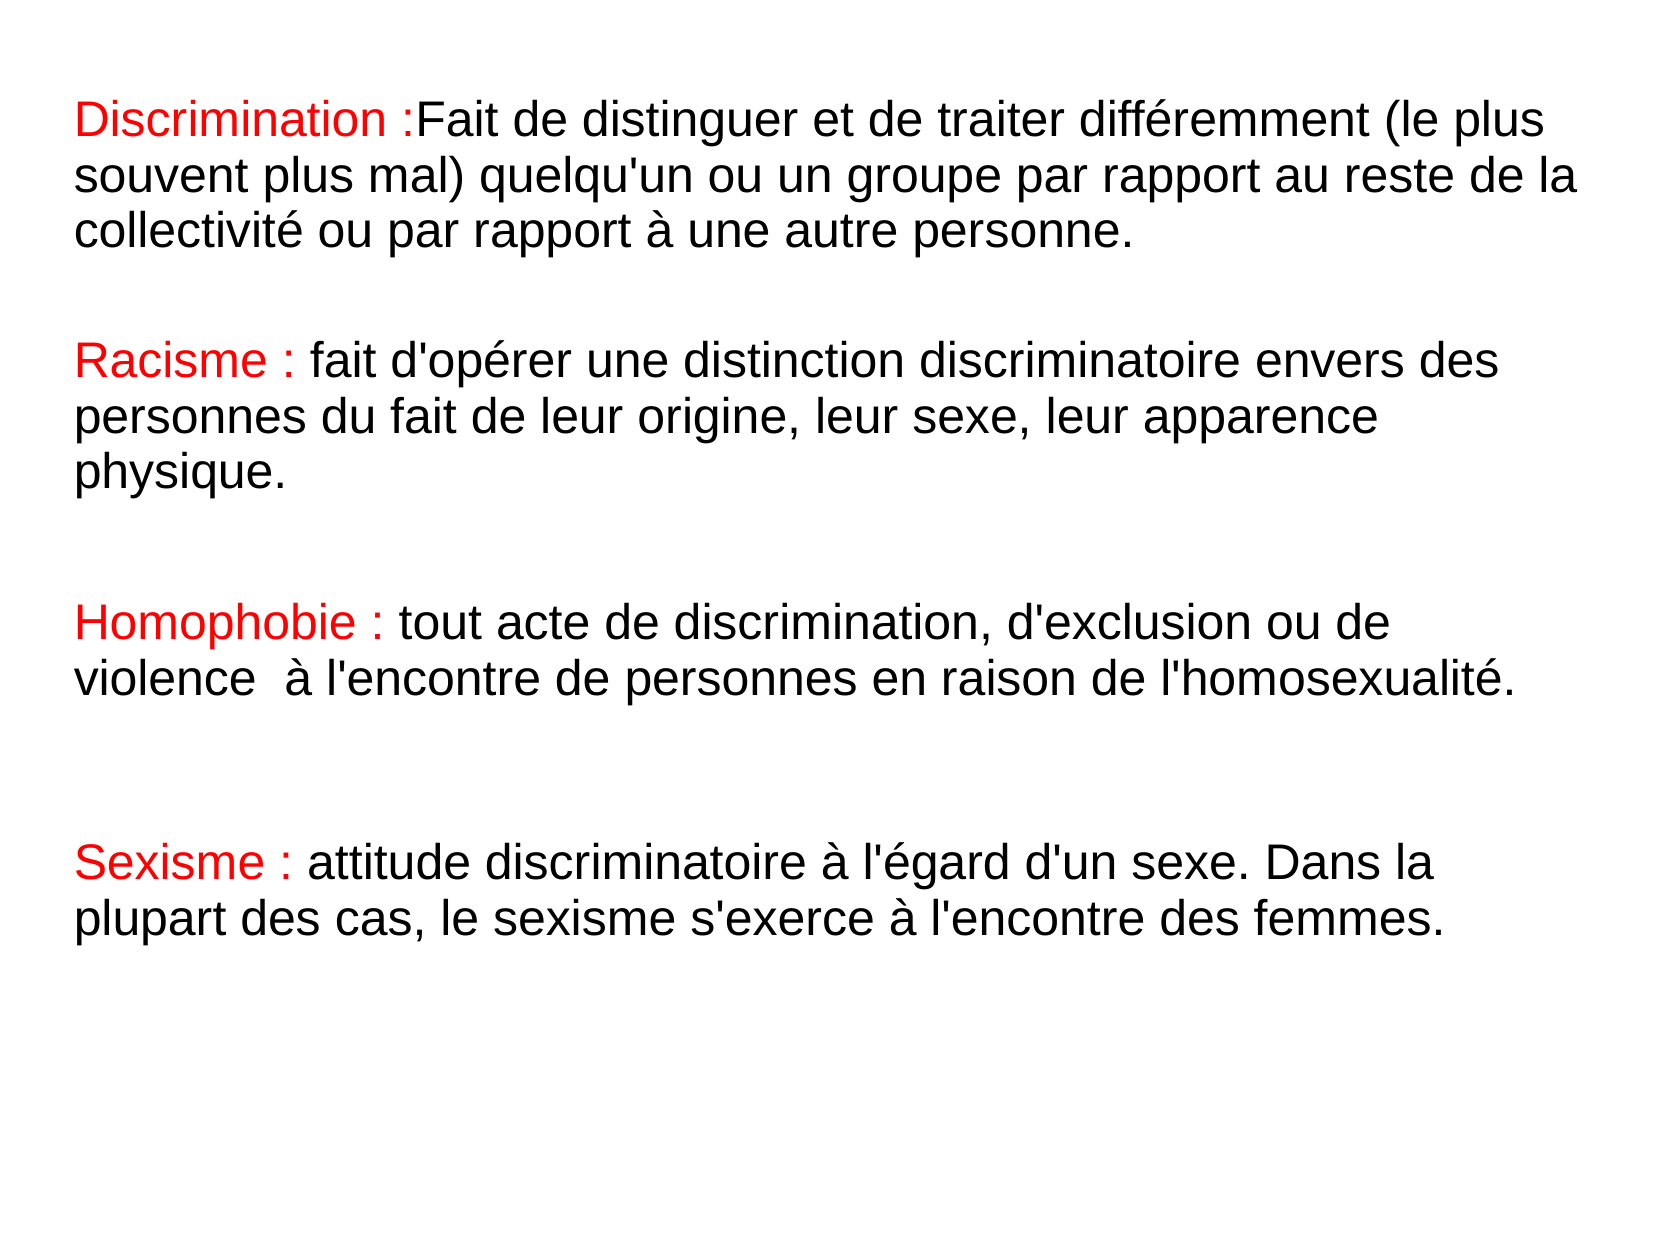

Discrimination :Fait de distinguer et de traiter différemment (le plus souvent plus mal) quelqu'un ou un groupe par rapport au reste de la collectivité ou par rapport à une autre personne.
Racisme : fait d'opérer une distinction discriminatoire envers des personnes du fait de leur origine, leur sexe, leur apparence physique.
Homophobie : tout acte de discrimination, d'exclusion ou de violence à l'encontre de personnes en raison de l'homosexualité.
Sexisme : attitude discriminatoire à l'égard d'un sexe. Dans la plupart des cas, le sexisme s'exerce à l'encontre des femmes.